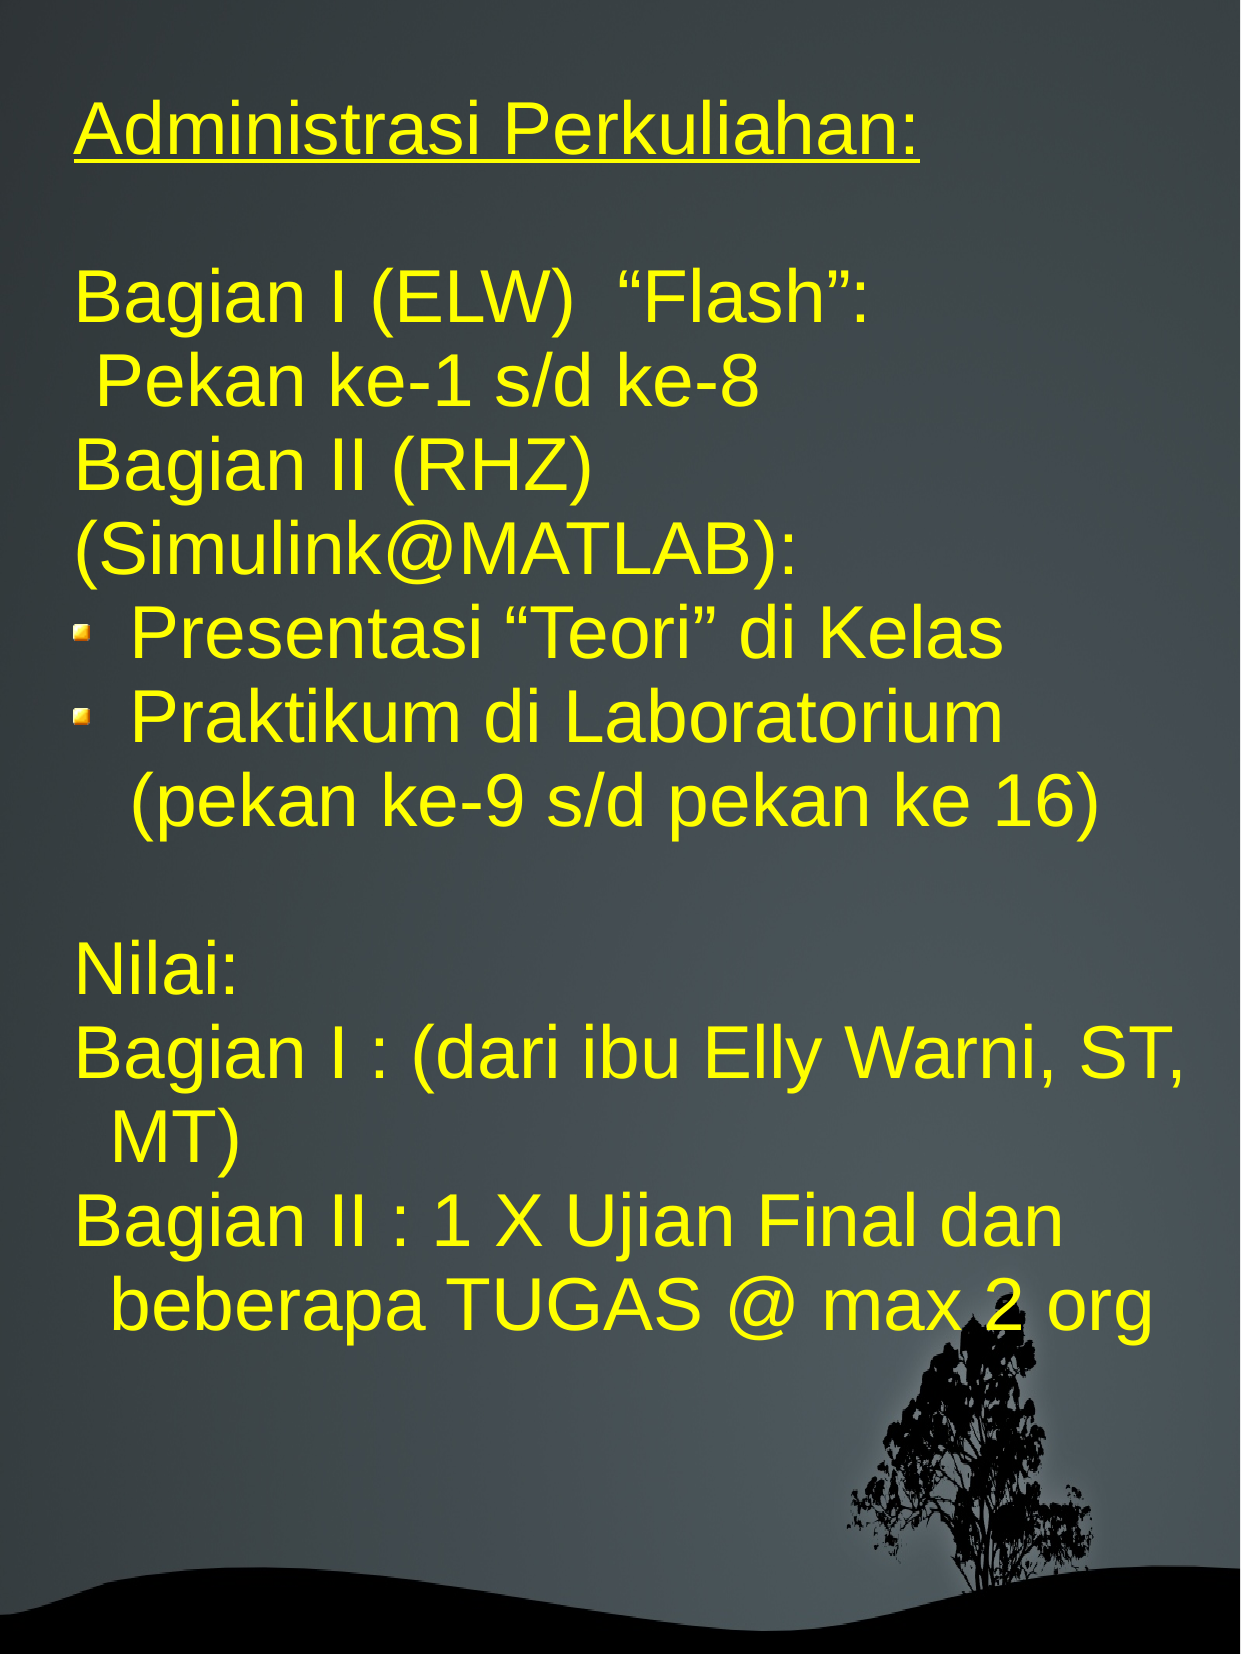

Administrasi Perkuliahan:
Bagian I (ELW) “Flash”:
 Pekan ke-1 s/d ke-8
Bagian II (RHZ)
(Simulink@MATLAB):
 Presentasi “Teori” di Kelas
 Praktikum di Laboratorium (pekan ke-9 s/d pekan ke 16)
Nilai:
Bagian I : (dari ibu Elly Warni, ST, MT)
Bagian II : 1 X Ujian Final dan beberapa TUGAS @ max 2 org